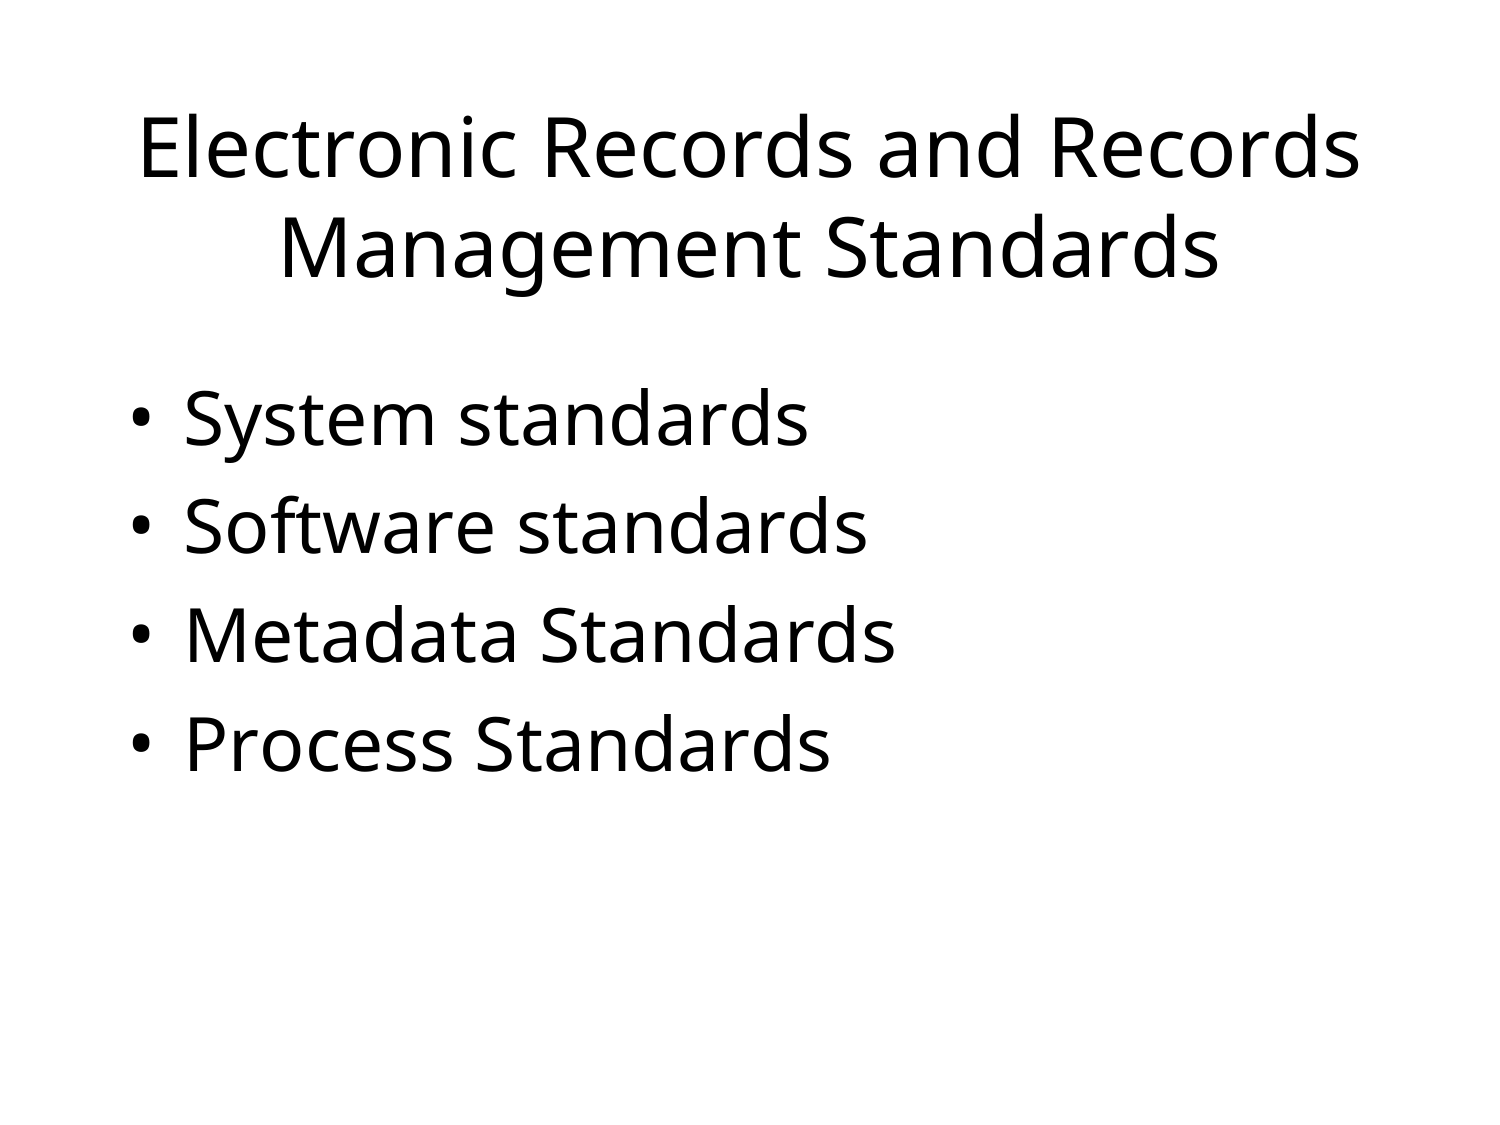

Electronic Records and Records Management Standards
System standards
Software standards
Metadata Standards
Process Standards